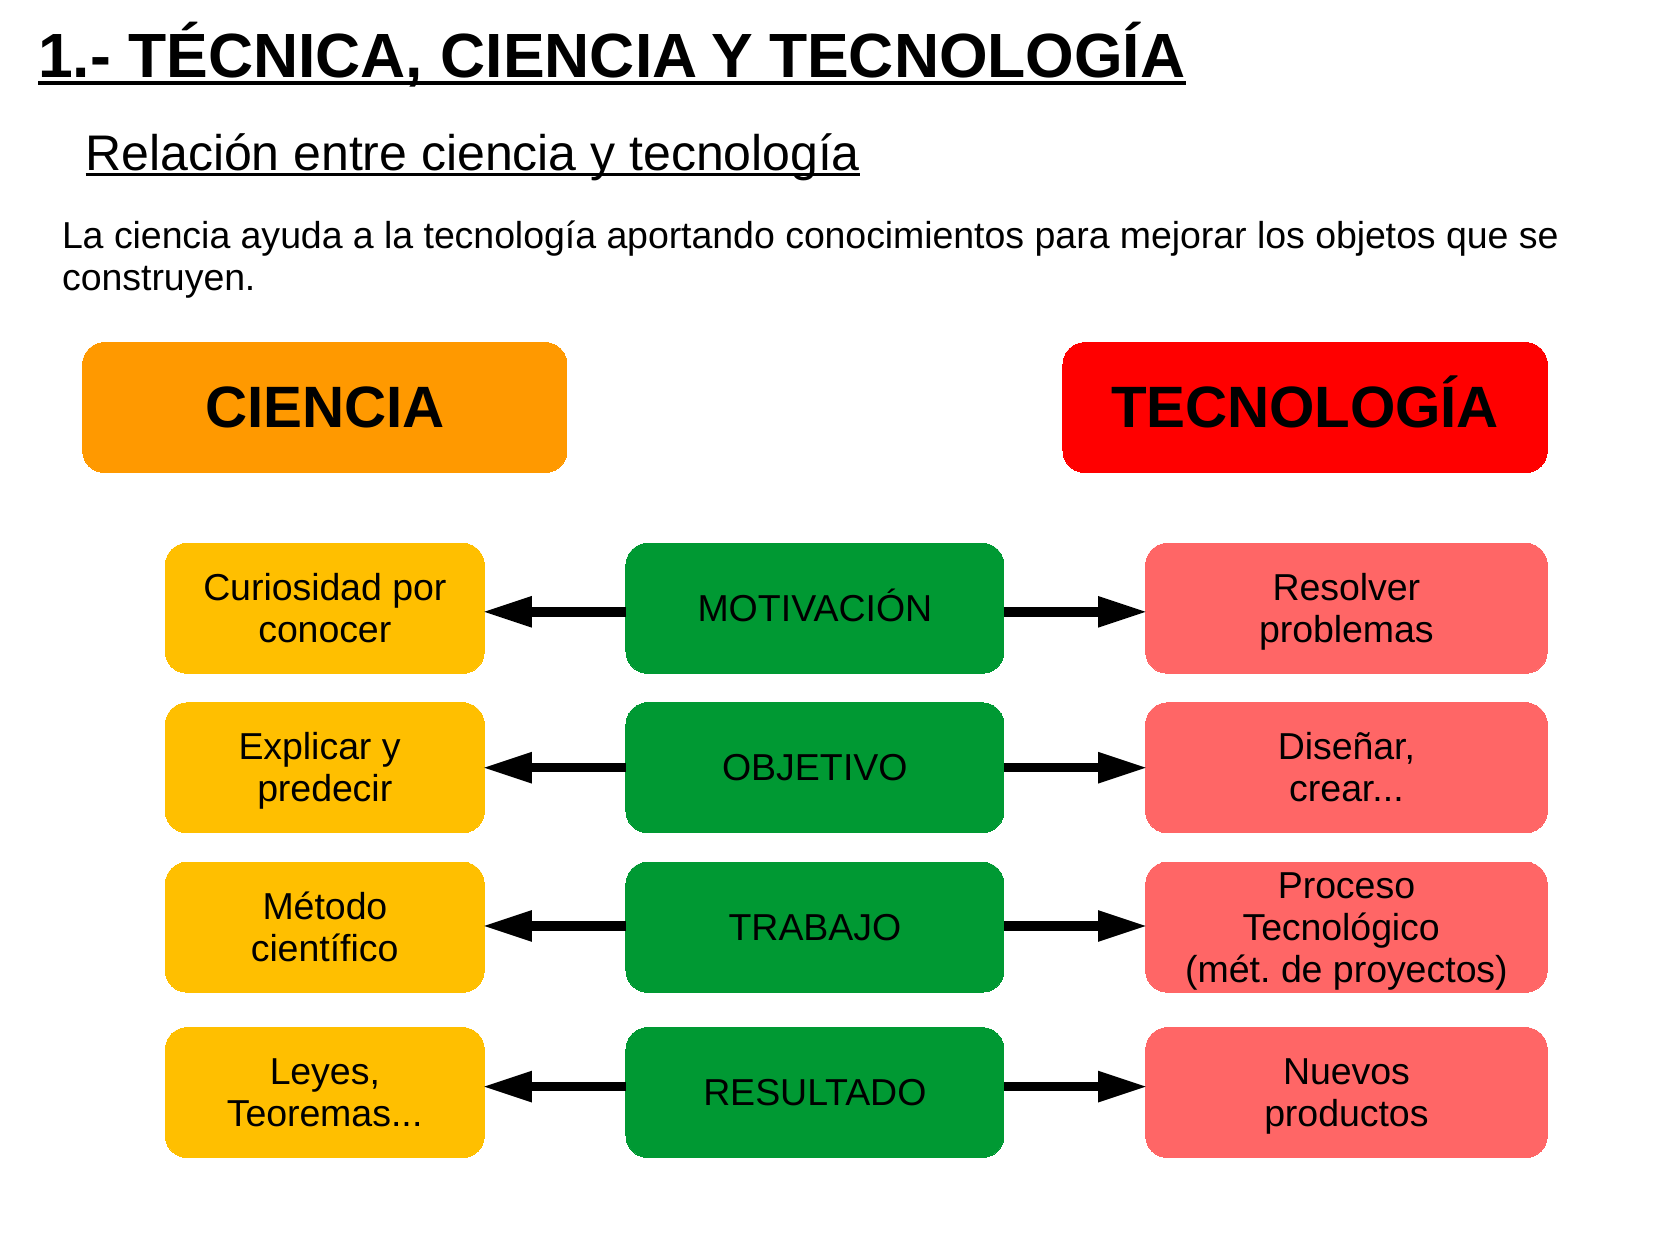

1.- TÉCNICA, CIENCIA Y TECNOLOGÍA
Relación entre ciencia y tecnología
La ciencia ayuda a la tecnología aportando conocimientos para mejorar los objetos que se construyen.
CIENCIA
TECNOLOGÍA
Curiosidad por
conocer
MOTIVACIÓN
Resolver
problemas
Explicar y
predecir
OBJETIVO
Diseñar,
crear...
Método
científico
TRABAJO
Proceso
Tecnológico
(mét. de proyectos)
Leyes,
Teoremas...
RESULTADO
Nuevos
productos